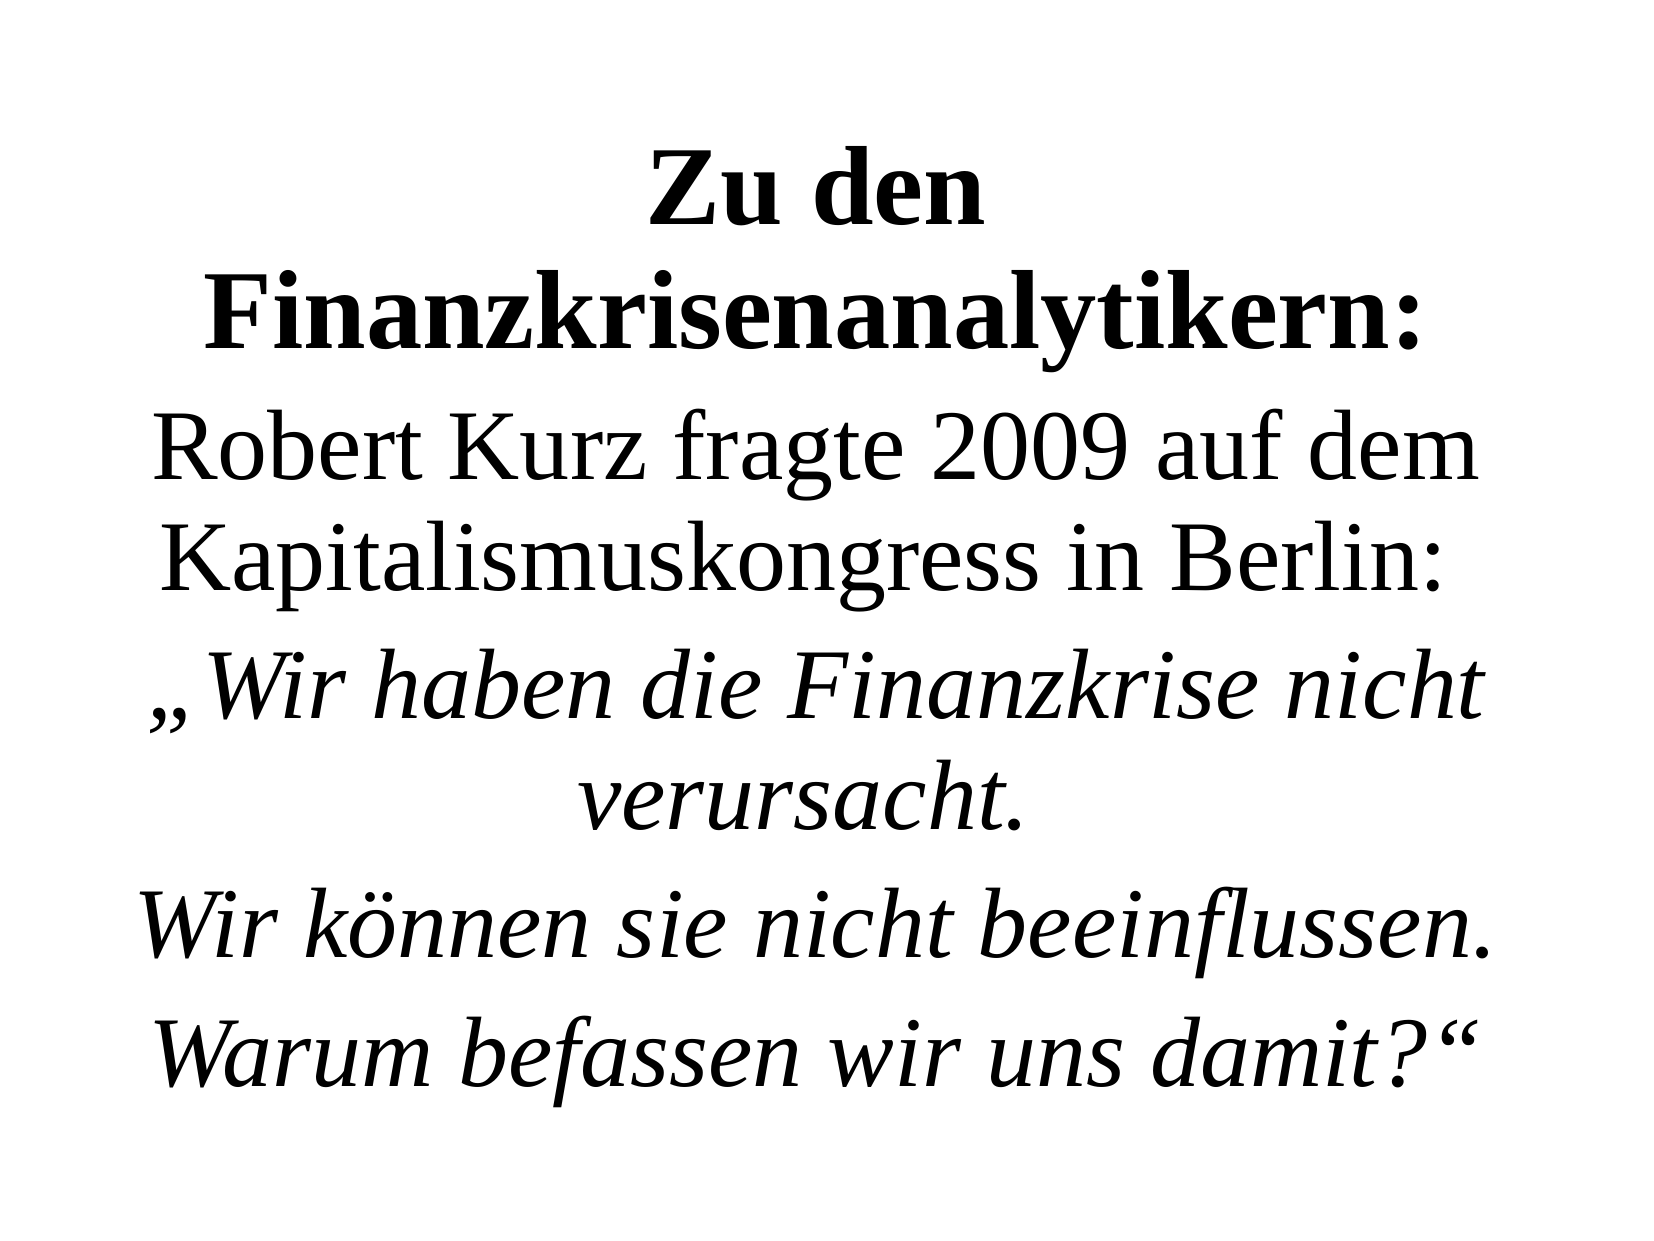

Zu den Finanzkrisenanalytikern:
Robert Kurz fragte 2009 auf dem Kapitalismuskongress in Berlin:
„Wir haben die Finanzkrise nicht verursacht.
Wir können sie nicht beeinflussen.
Warum befassen wir uns damit?“